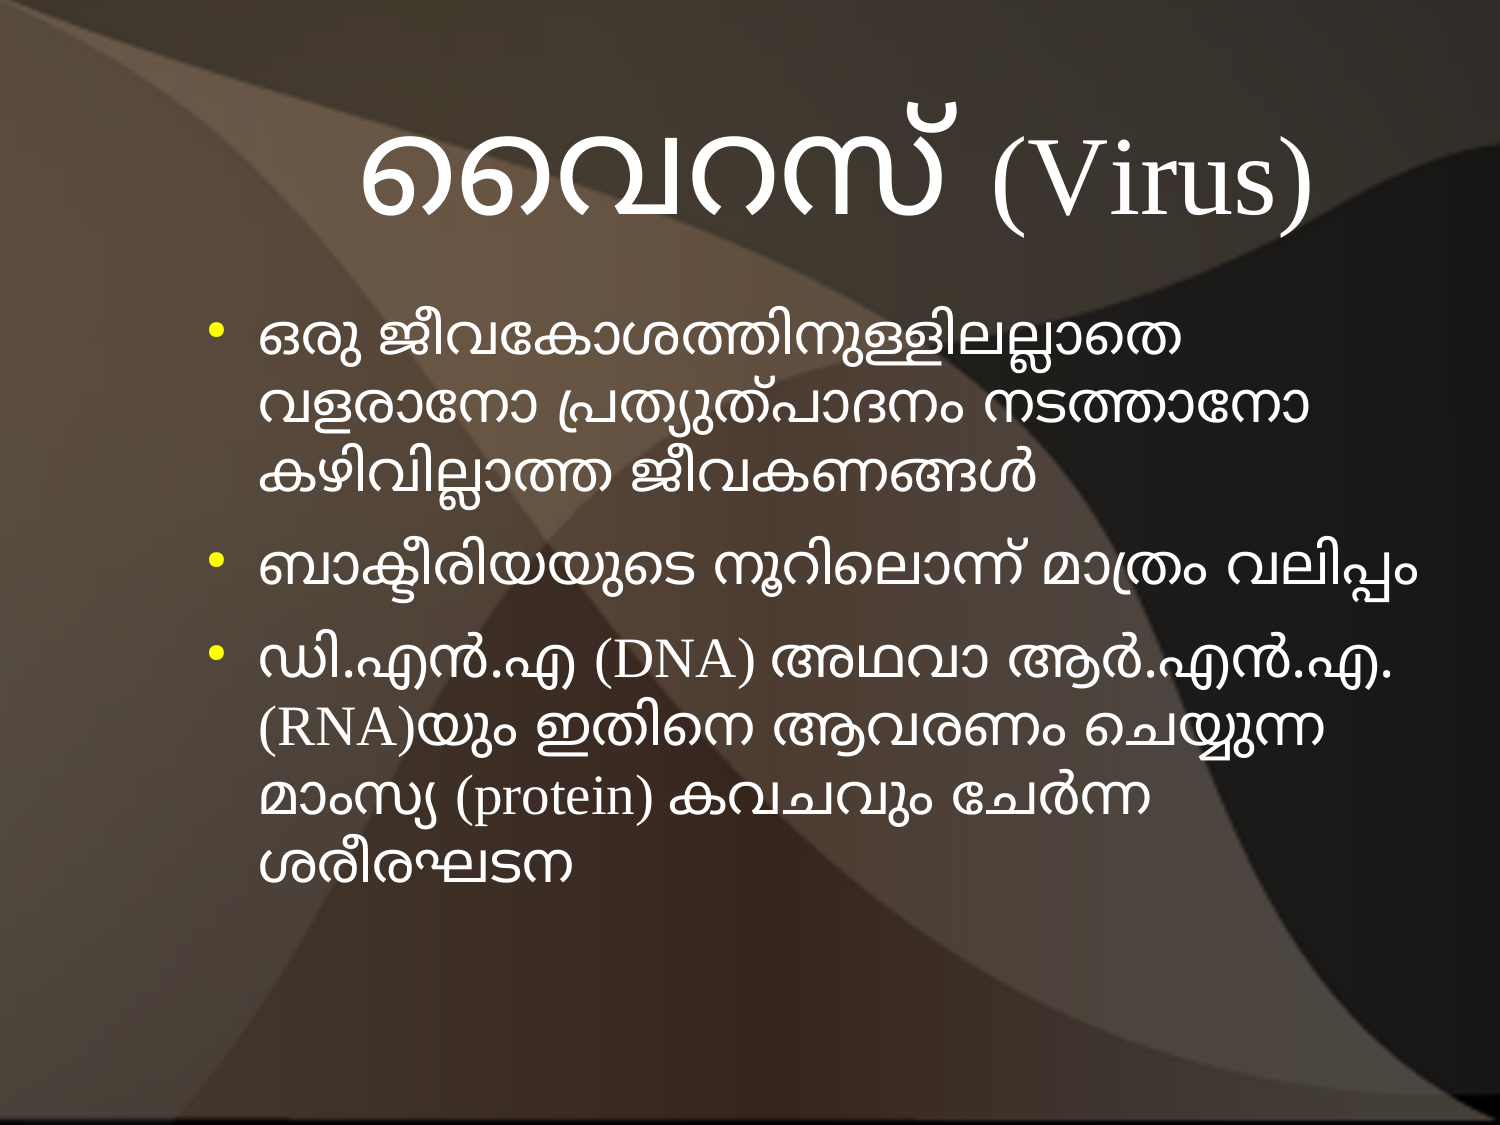

# വൈറസ് (Virus)
ഒരു ജീവകോശത്തിനുള്ളിലല്ലാതെ വളരാനോ പ്രത്യുത്പാദനം നടത്താനോ കഴിവില്ലാത്ത ജീവകണങ്ങള്‍
ബാക്ടീരിയയുടെ നൂറിലൊന്ന് മാത്രം വലിപ്പം
ഡി‌.എന്‍.എ (DNA) അഥവാ ആര്‍.എന്‍.എ. (RNA)യും ഇതിനെ ആവരണം ചെയ്യുന്ന മാംസ്യ (protein) കവചവും ചേര്‍ന്ന ശരീരഘടന